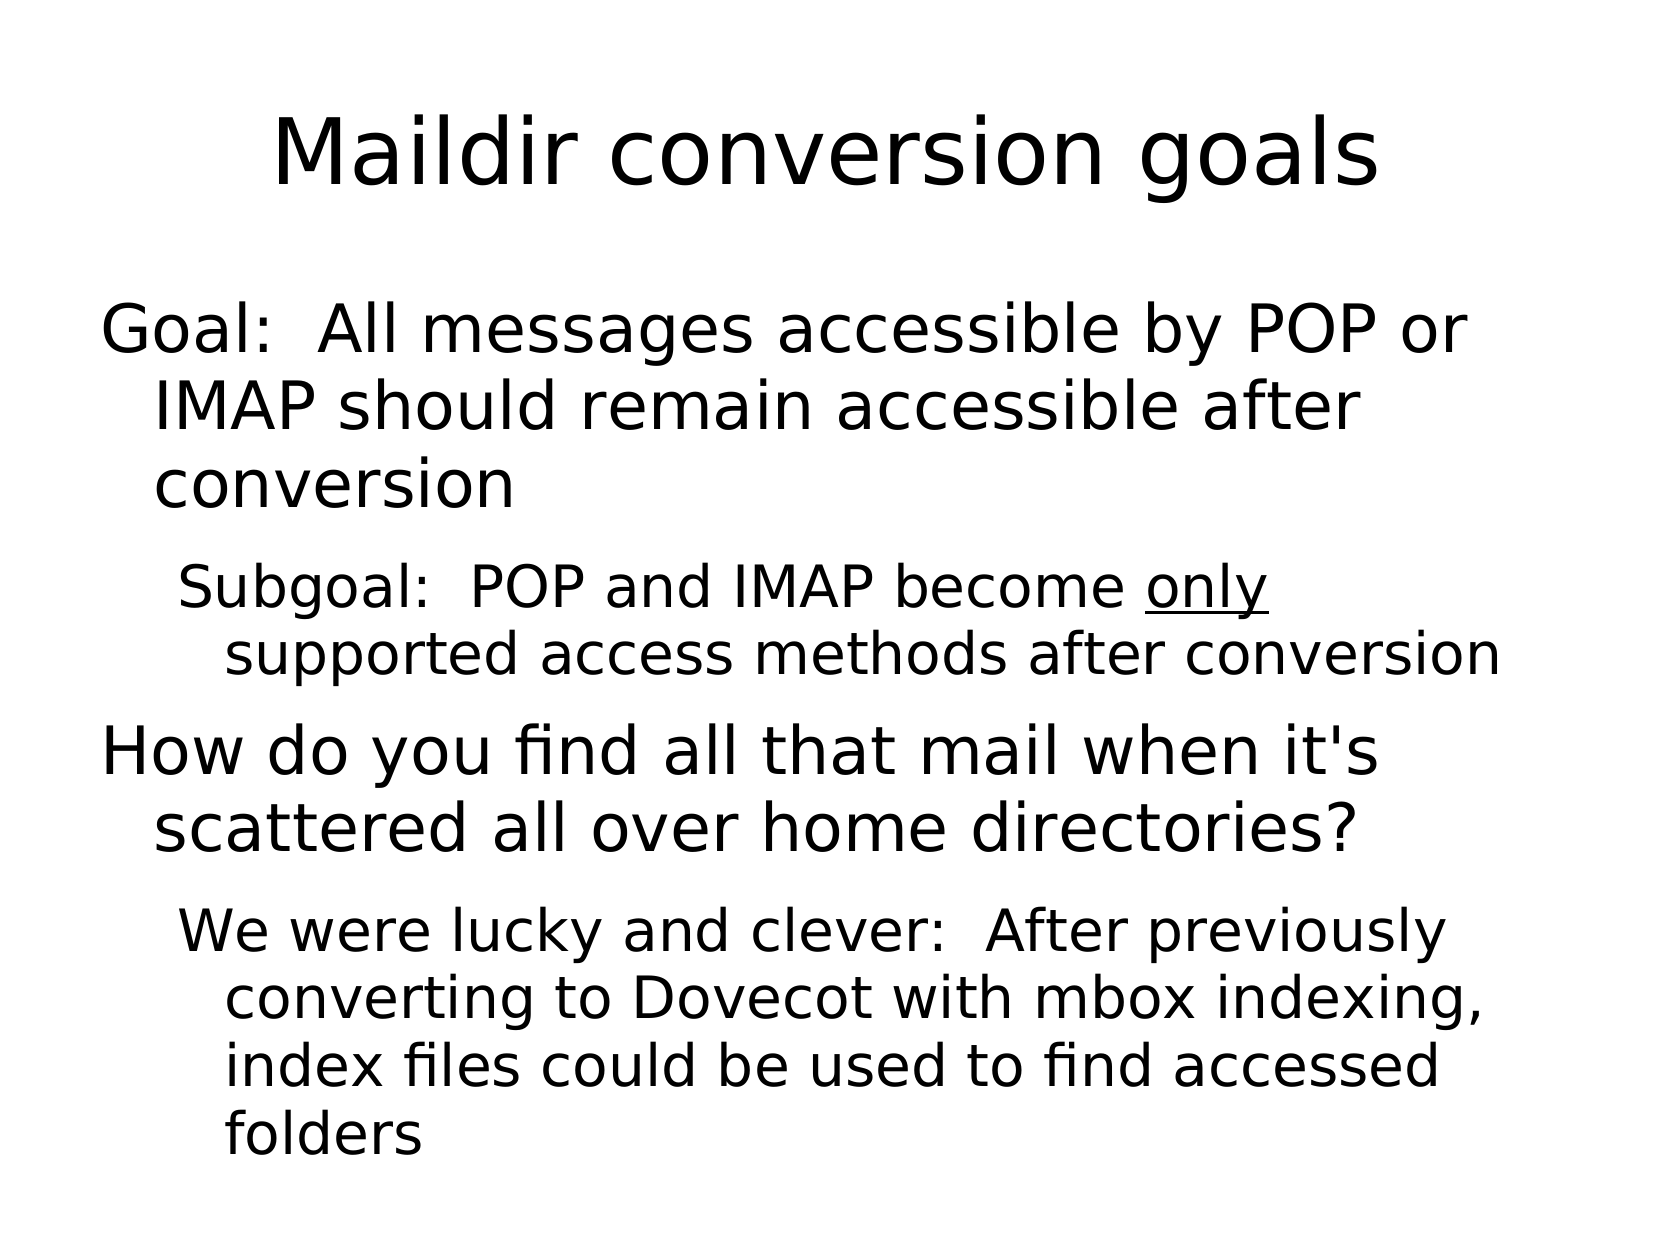

# Maildir conversion goals
Goal: All messages accessible by POP or IMAP should remain accessible after conversion
Subgoal: POP and IMAP become only supported access methods after conversion
How do you find all that mail when it's scattered all over home directories?
We were lucky and clever: After previously converting to Dovecot with mbox indexing, index files could be used to find accessed folders